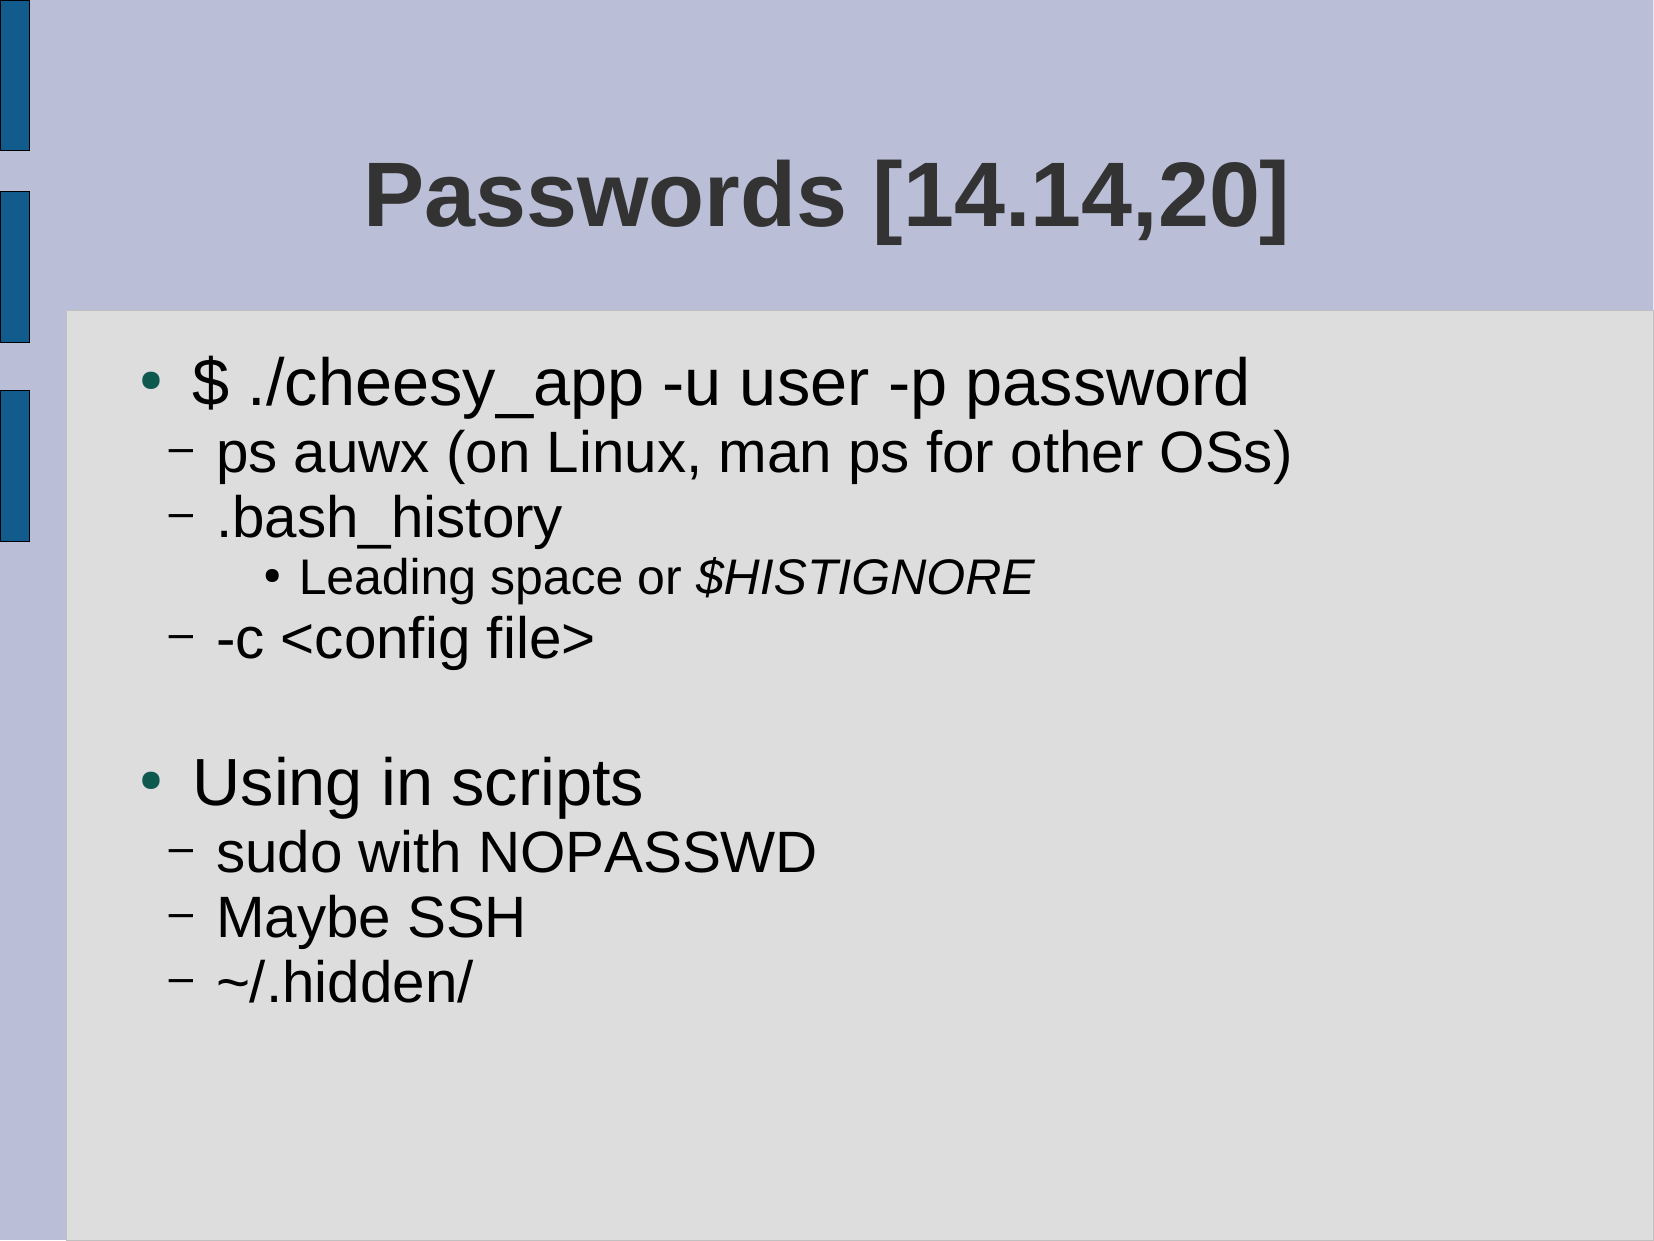

# Passwords [14.14,20]
$ ./cheesy_app -u user -p password
ps auwx (on Linux, man ps for other OSs)
.bash_history
Leading space or $HISTIGNORE
-c <config file>
Using in scripts
sudo with NOPASSWD
Maybe SSH
~/.hidden/